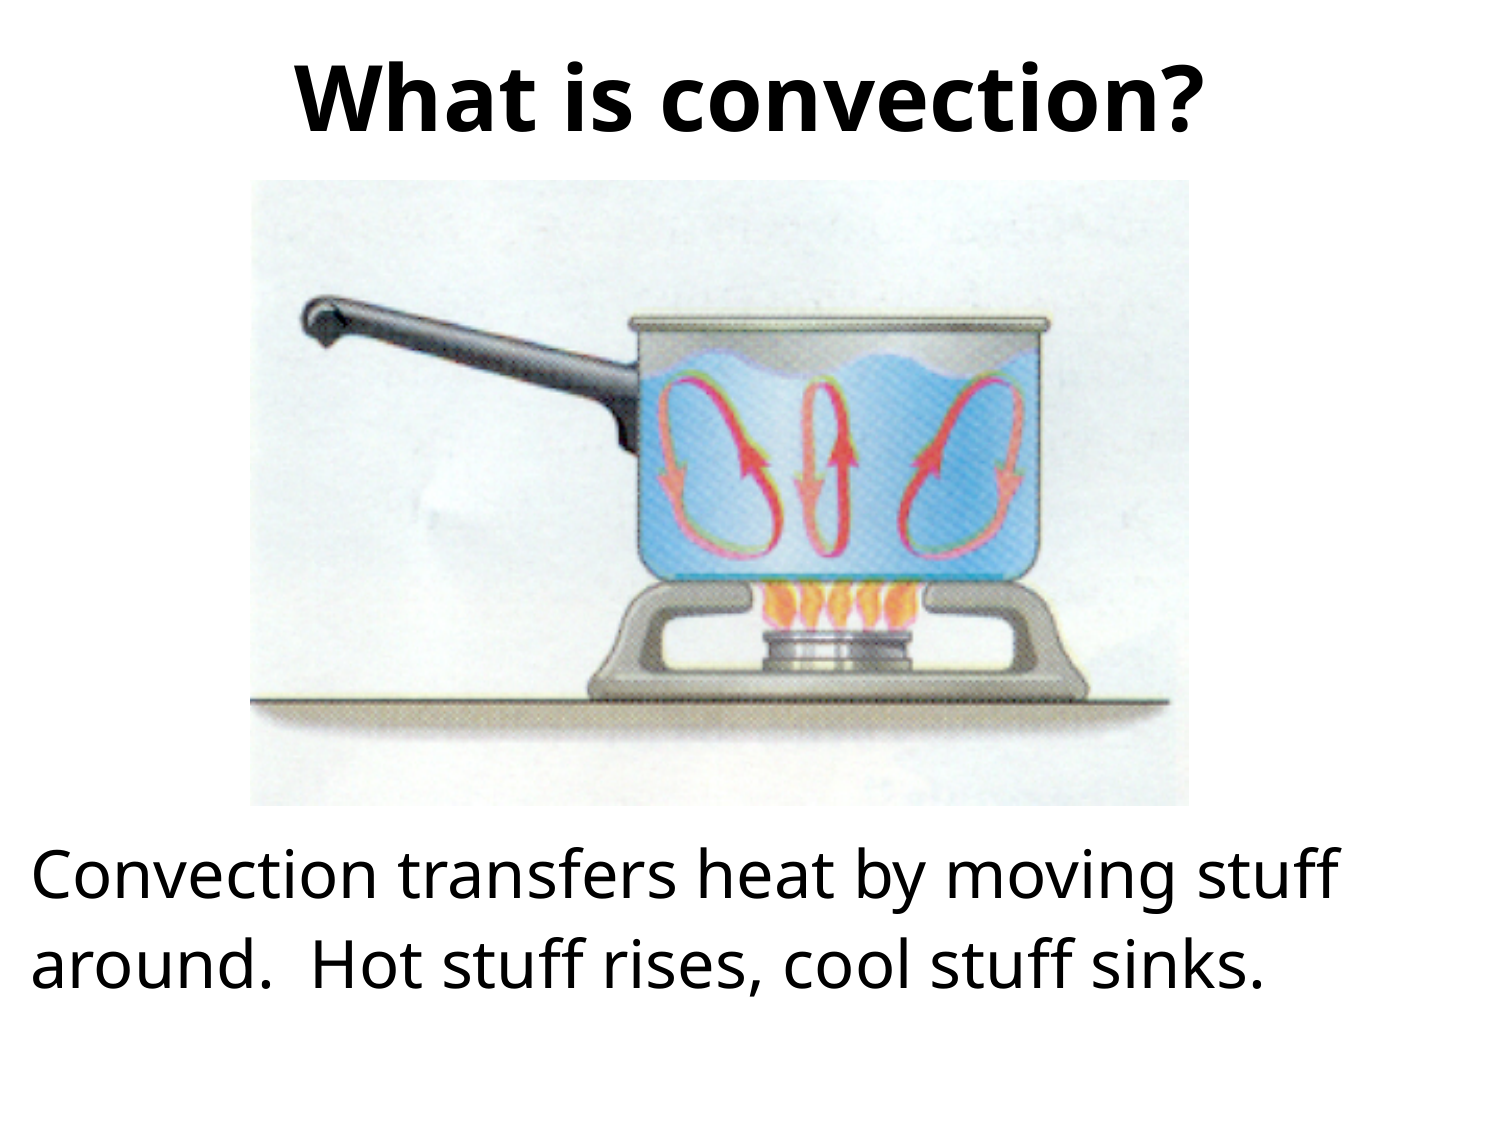

# What is convection?
Convection transfers heat by moving stuff around. Hot stuff rises, cool stuff sinks.